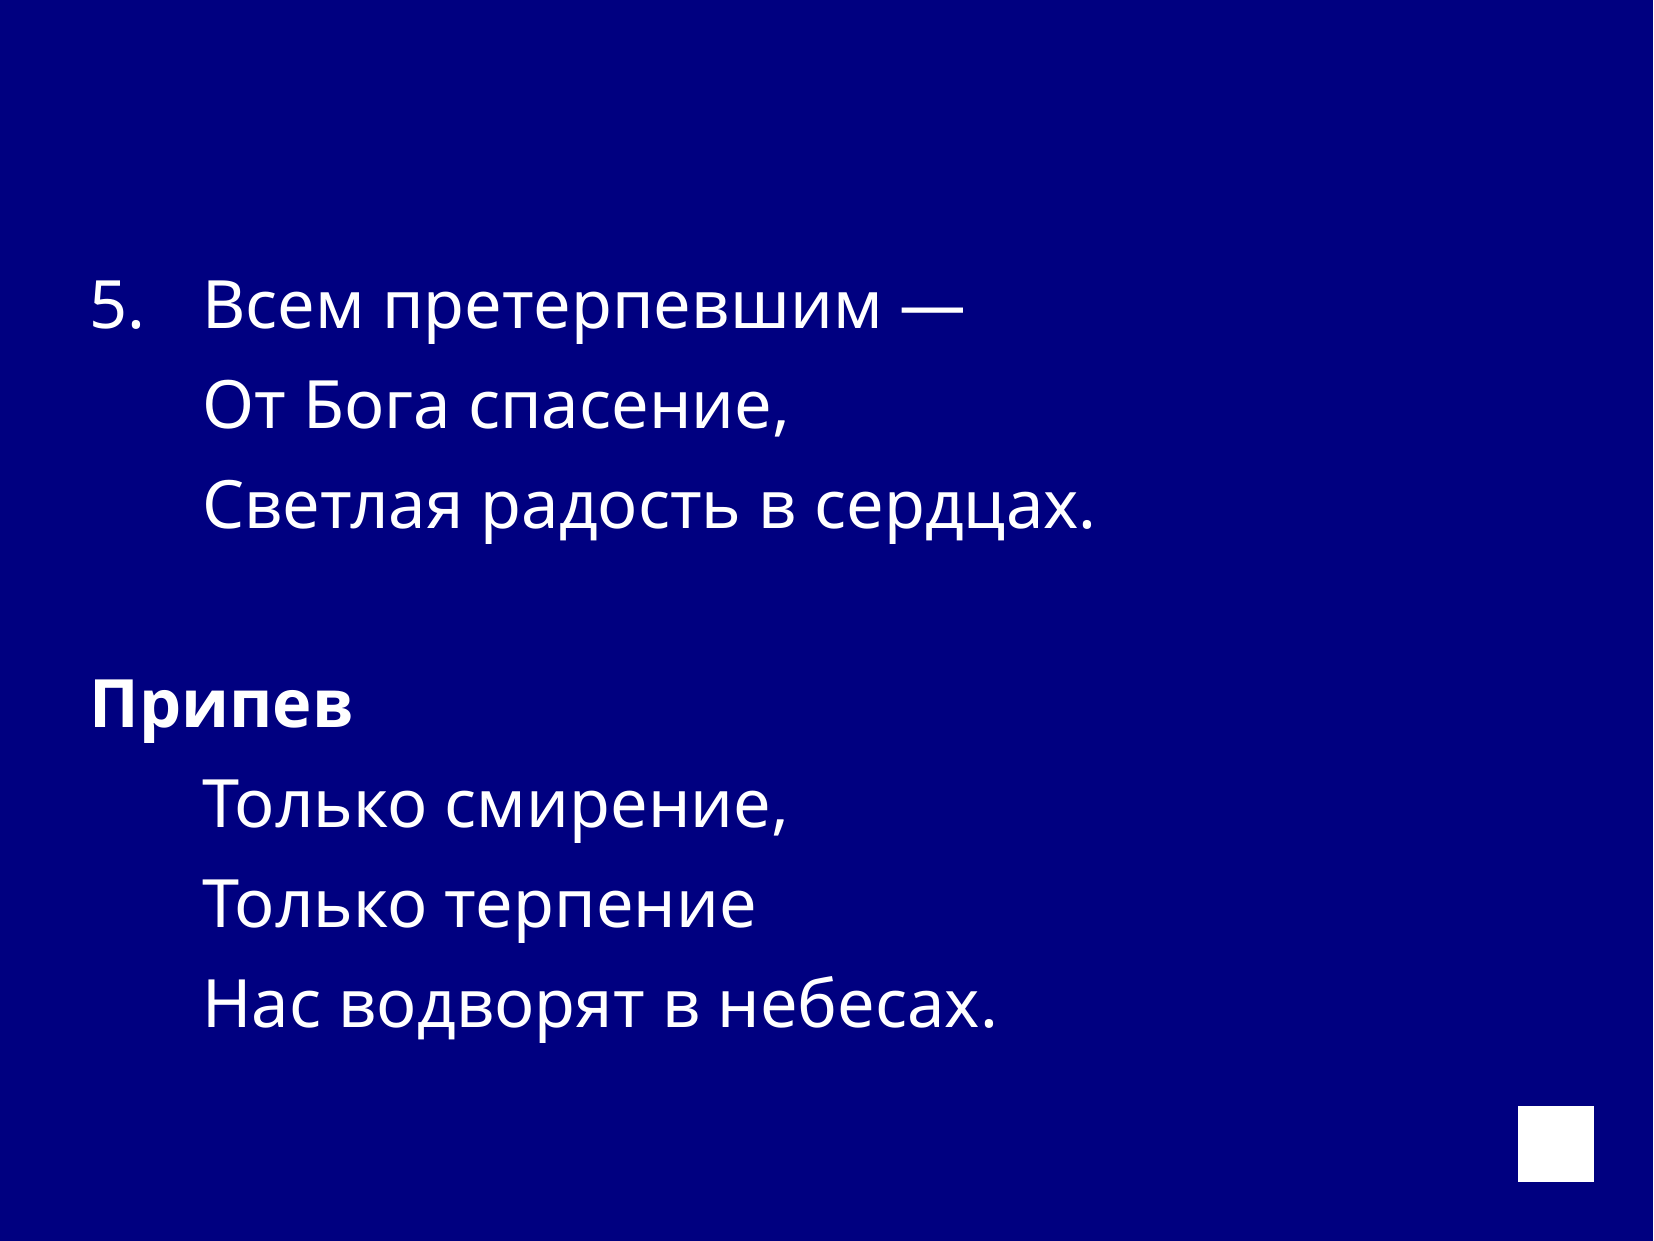

5.	Всем претерпевшим —
	От Бога спасение,
	Светлая радость в сердцах.
Припев
	Только смирение,
	Только терпение
	Нас водворят в небесах.